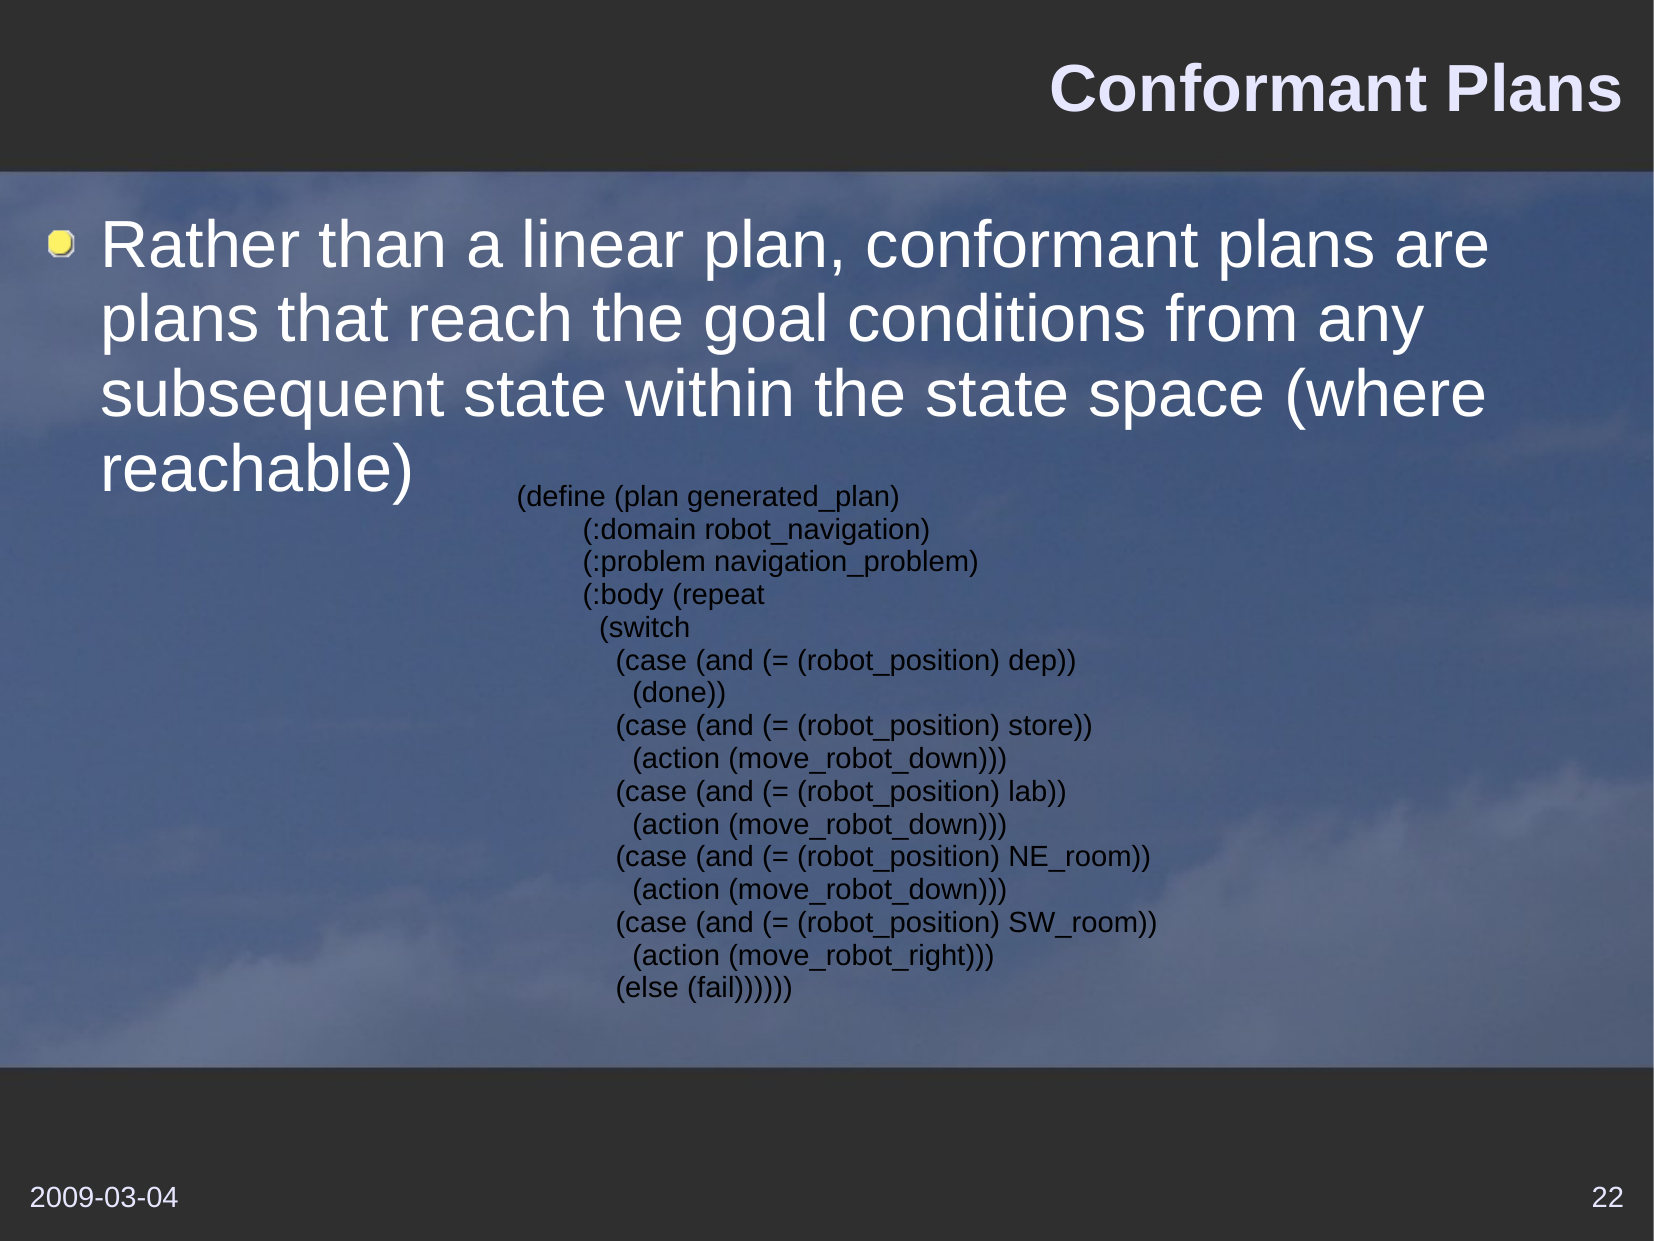

# Conformant Plans
Rather than a linear plan, conformant plans are plans that reach the goal conditions from any subsequent state within the state space (where reachable)
(define (plan generated_plan)
 (:domain robot_navigation)
 (:problem navigation_problem)
 (:body (repeat
 (switch
 (case (and (= (robot_position) dep))
 (done))
 (case (and (= (robot_position) store))
 (action (move_robot_down)))
 (case (and (= (robot_position) lab))
 (action (move_robot_down)))
 (case (and (= (robot_position) NE_room))
 (action (move_robot_down)))
 (case (and (= (robot_position) SW_room))
 (action (move_robot_right)))
 (else (fail))))))
2009-03-04
22